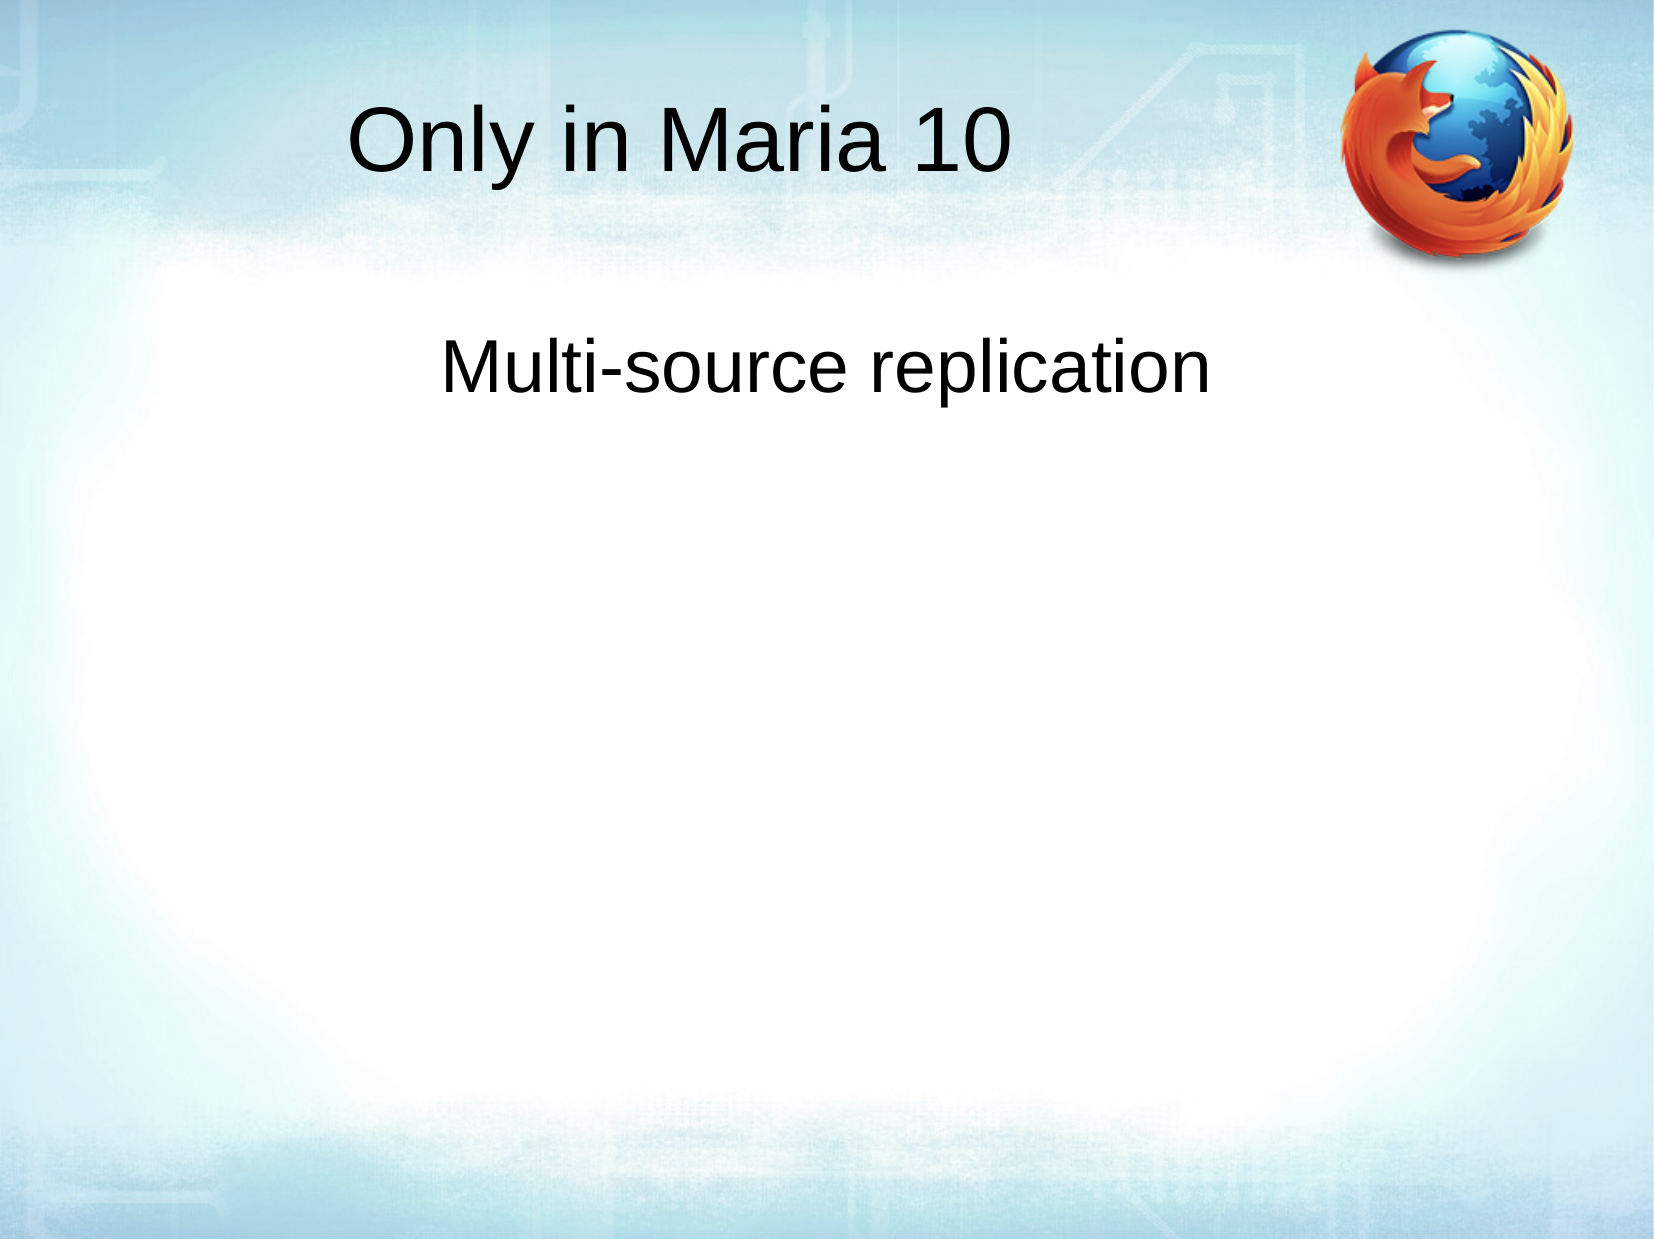

# Only in Maria 10
Multi-source replication